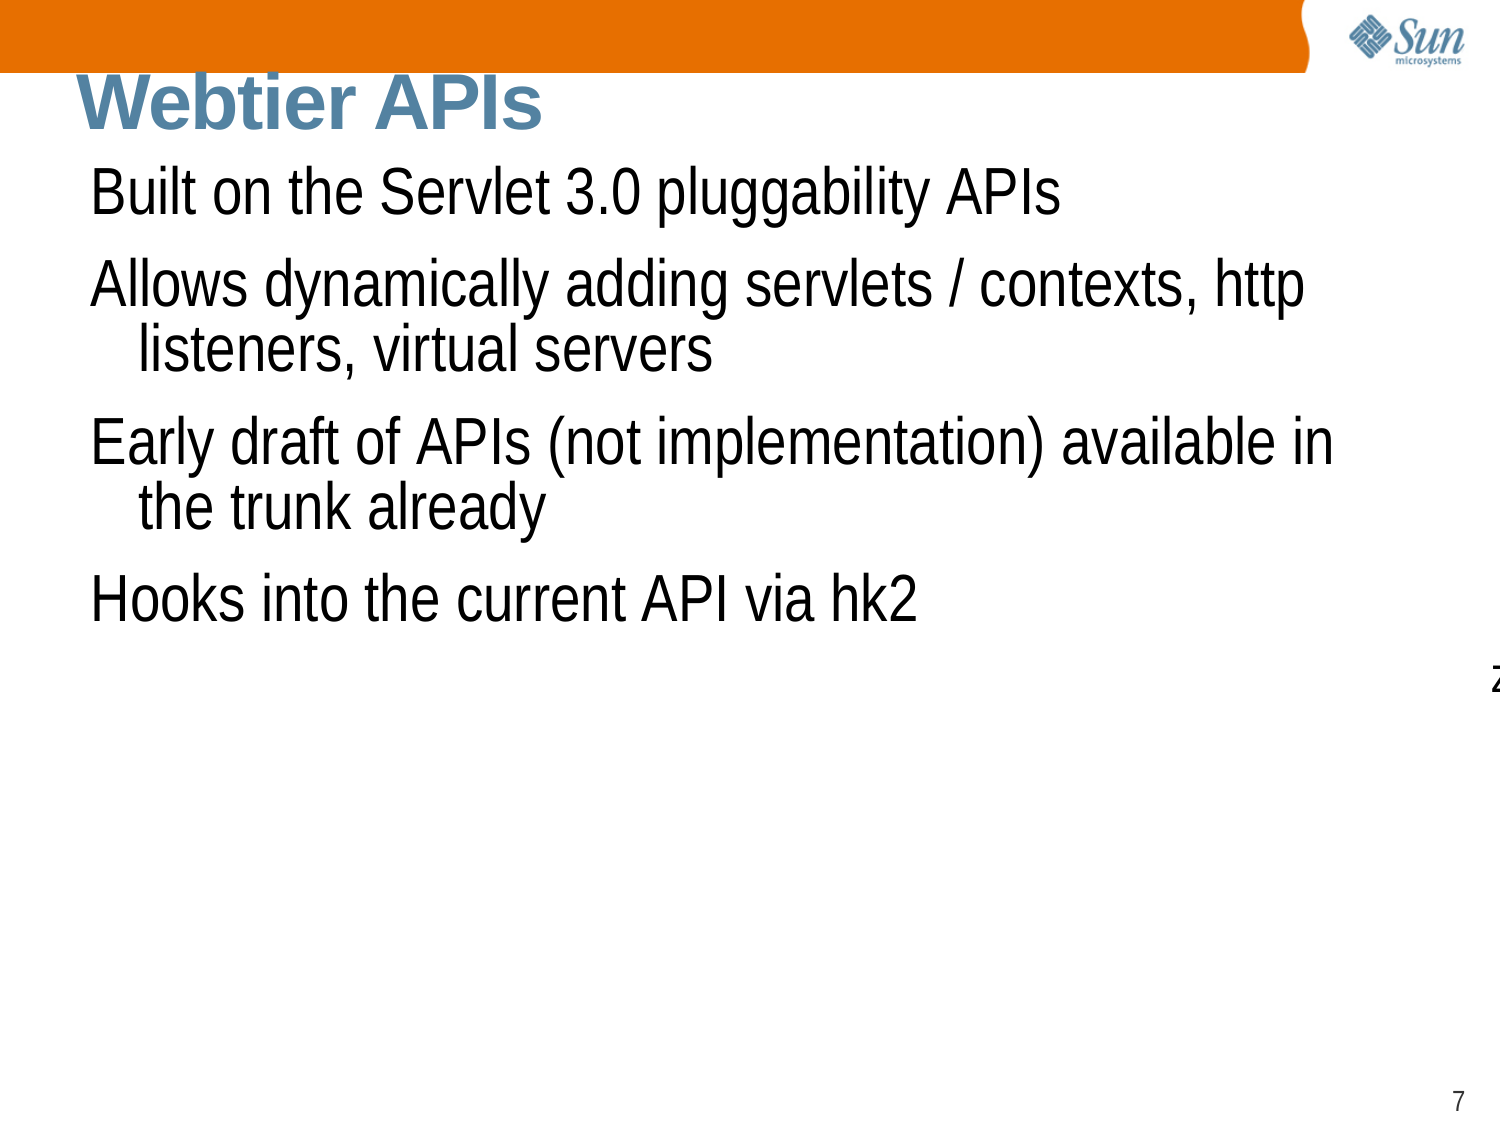

# Webtier APIs
Built on the Servlet 3.0 pluggability APIs
Allows dynamically adding servlets / contexts, http listeners, virtual servers
Early draft of APIs (not implementation) available in the trunk already
Hooks into the current API via hk2
z